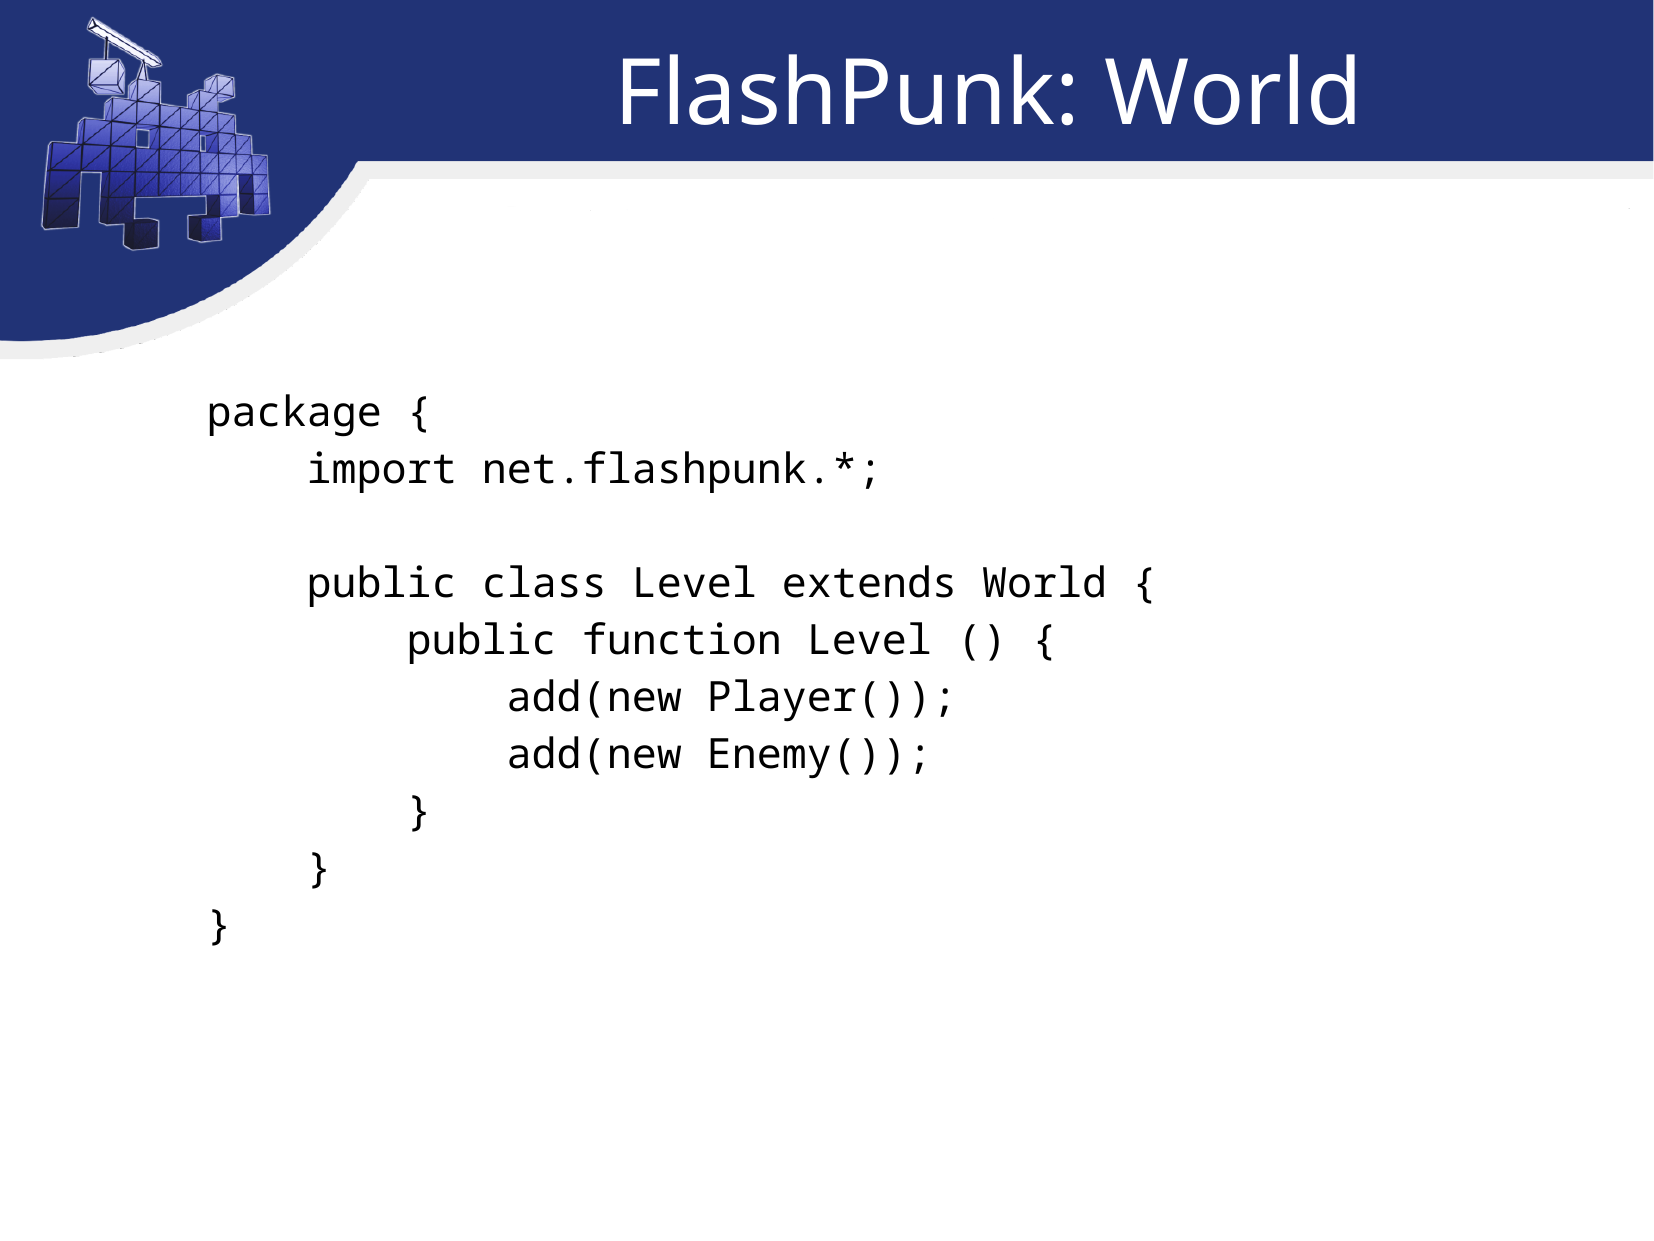

# FlashPunk: World
package {
 import net.flashpunk.*;
 public class Level extends World {
 public function Level () {
 add(new Player());
 add(new Enemy());
 }
 }
}